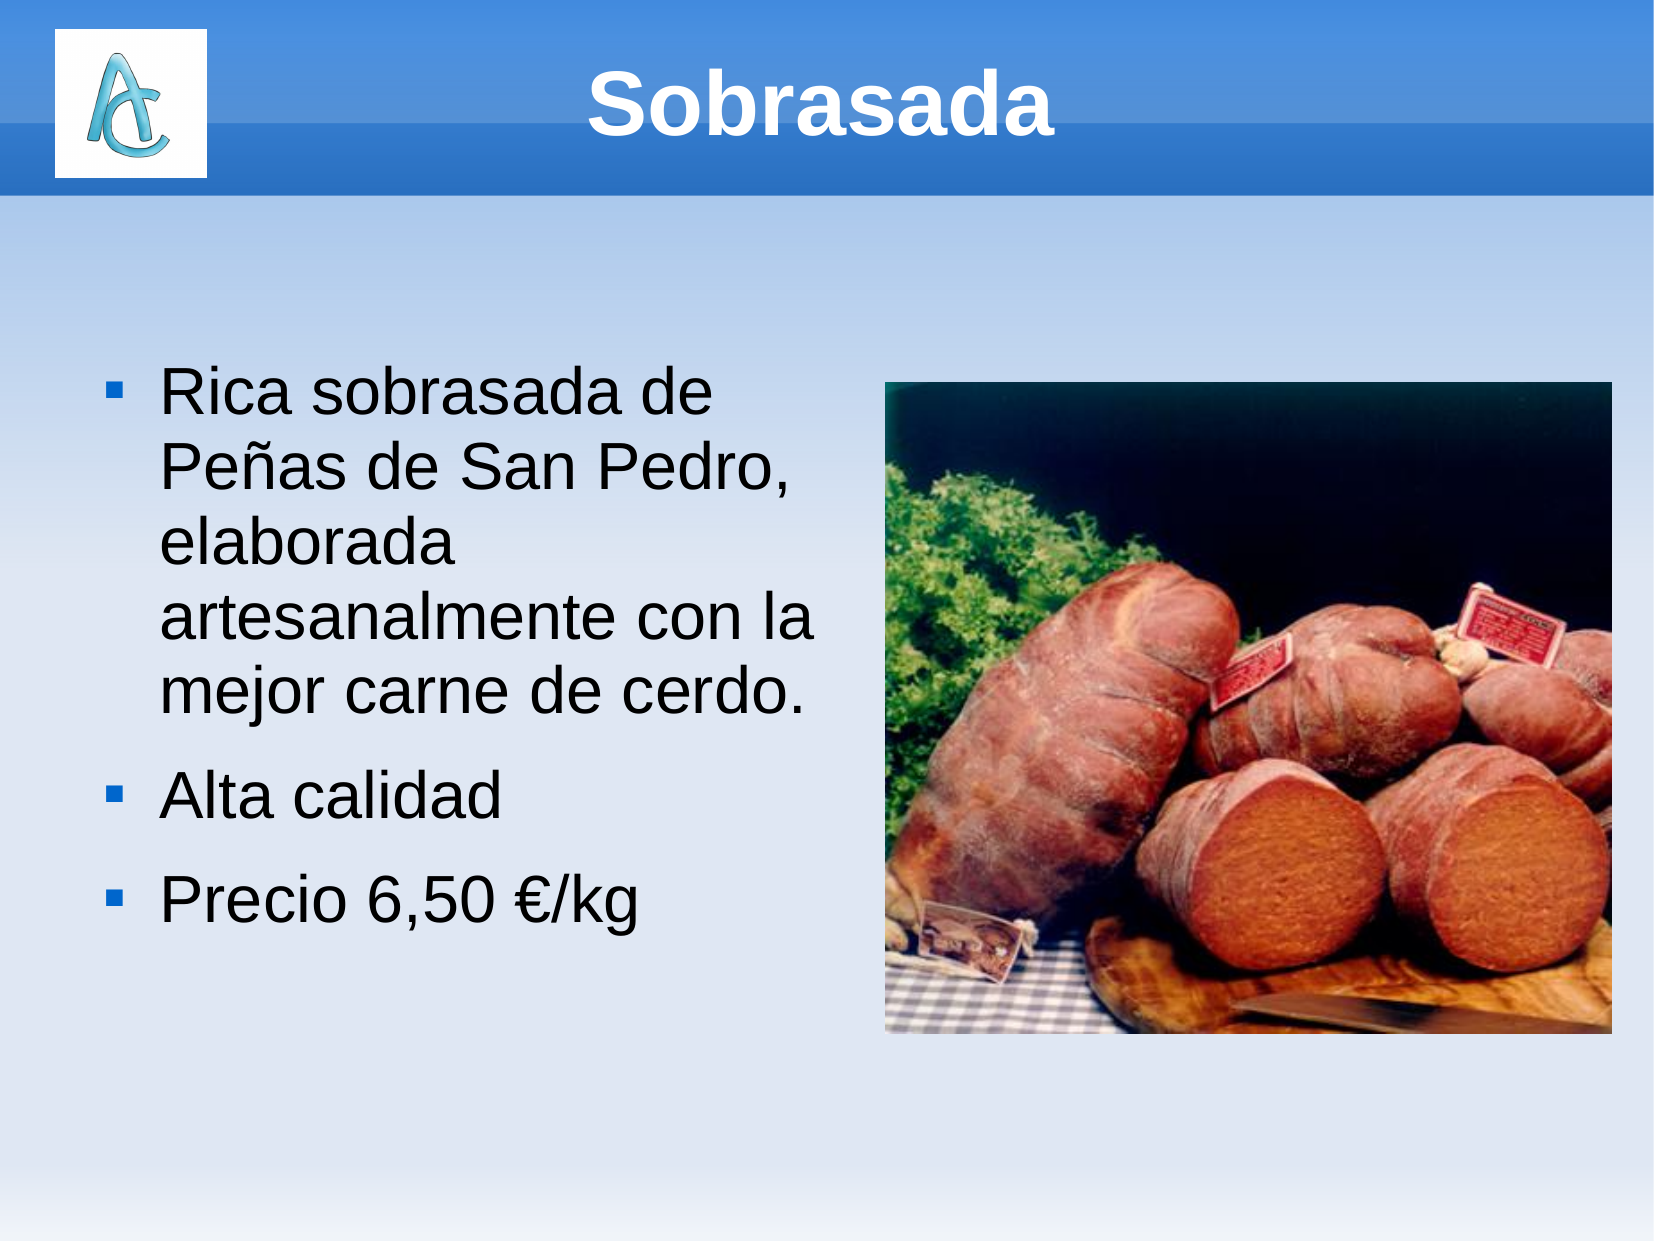

# Sobrasada
Rica sobrasada de Peñas de San Pedro, elaborada artesanalmente con la mejor carne de cerdo.
Alta calidad
Precio 6,50 €/kg